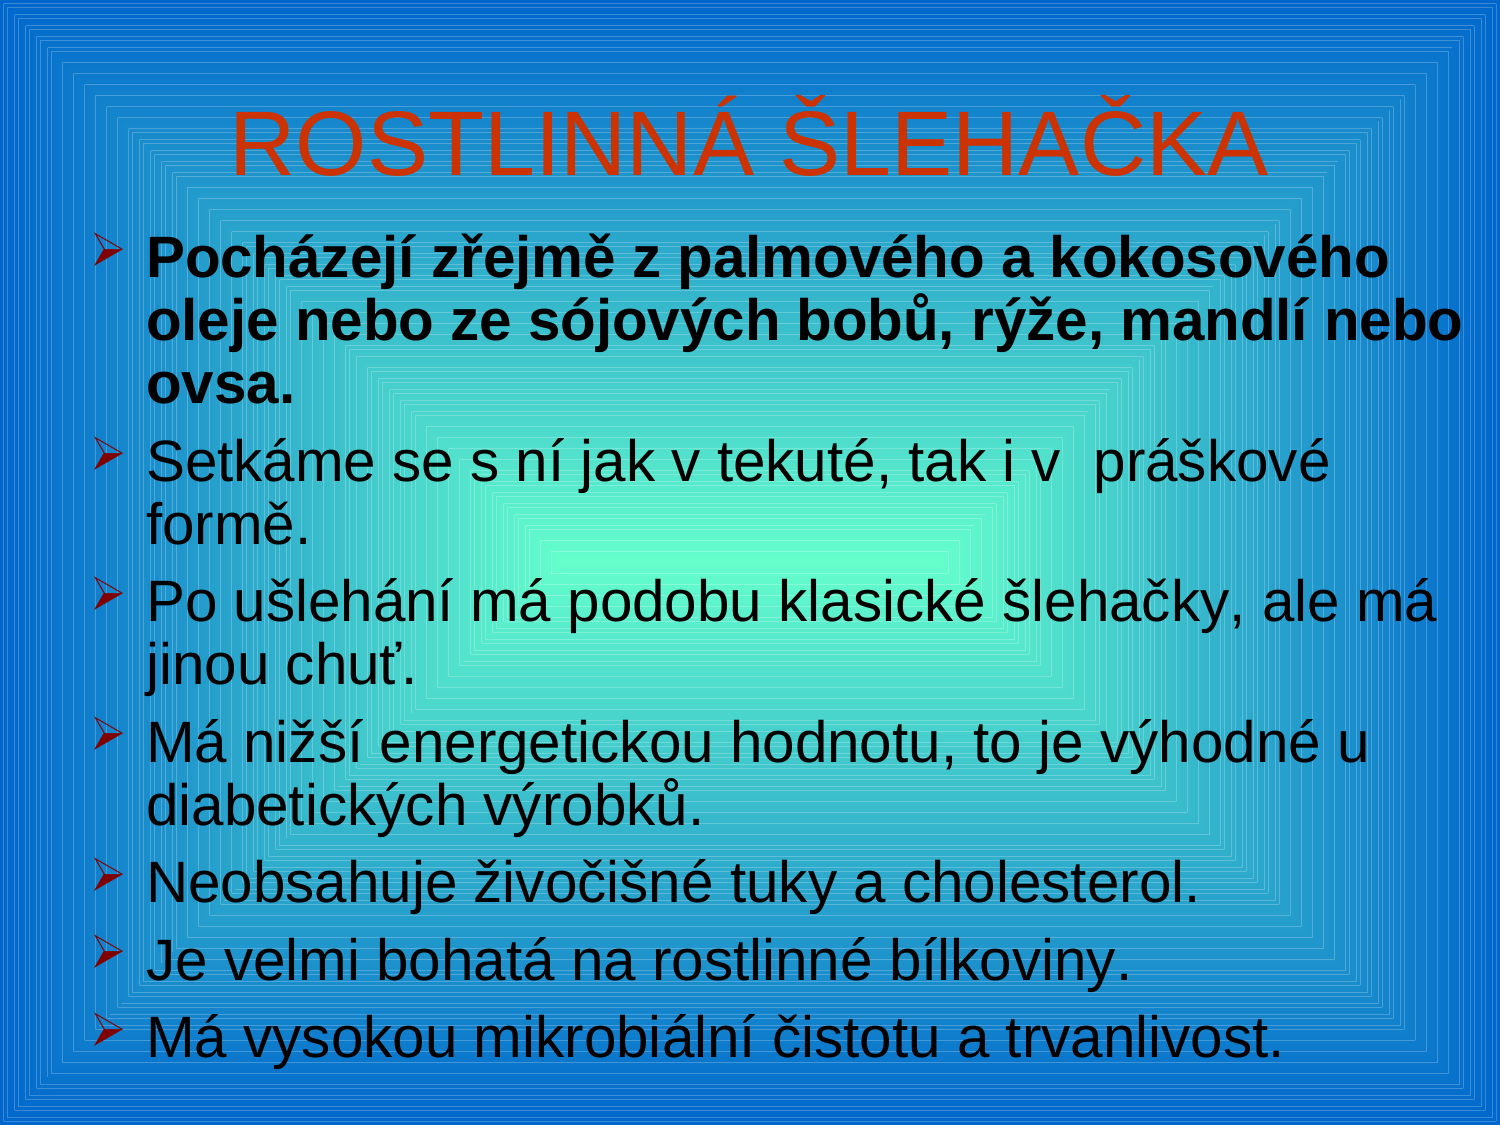

# ROSTLINNÁ ŠLEHAČKA
Pocházejí zřejmě z palmového a kokosového oleje nebo ze sójových bobů, rýže, mandlí nebo ovsa.
Setkáme se s ní jak v tekuté, tak i v práškové formě.
Po ušlehání má podobu klasické šlehačky, ale má jinou chuť.
Má nižší energetickou hodnotu, to je výhodné u diabetických výrobků.
Neobsahuje živočišné tuky a cholesterol.
Je velmi bohatá na rostlinné bílkoviny.
Má vysokou mikrobiální čistotu a trvanlivost.